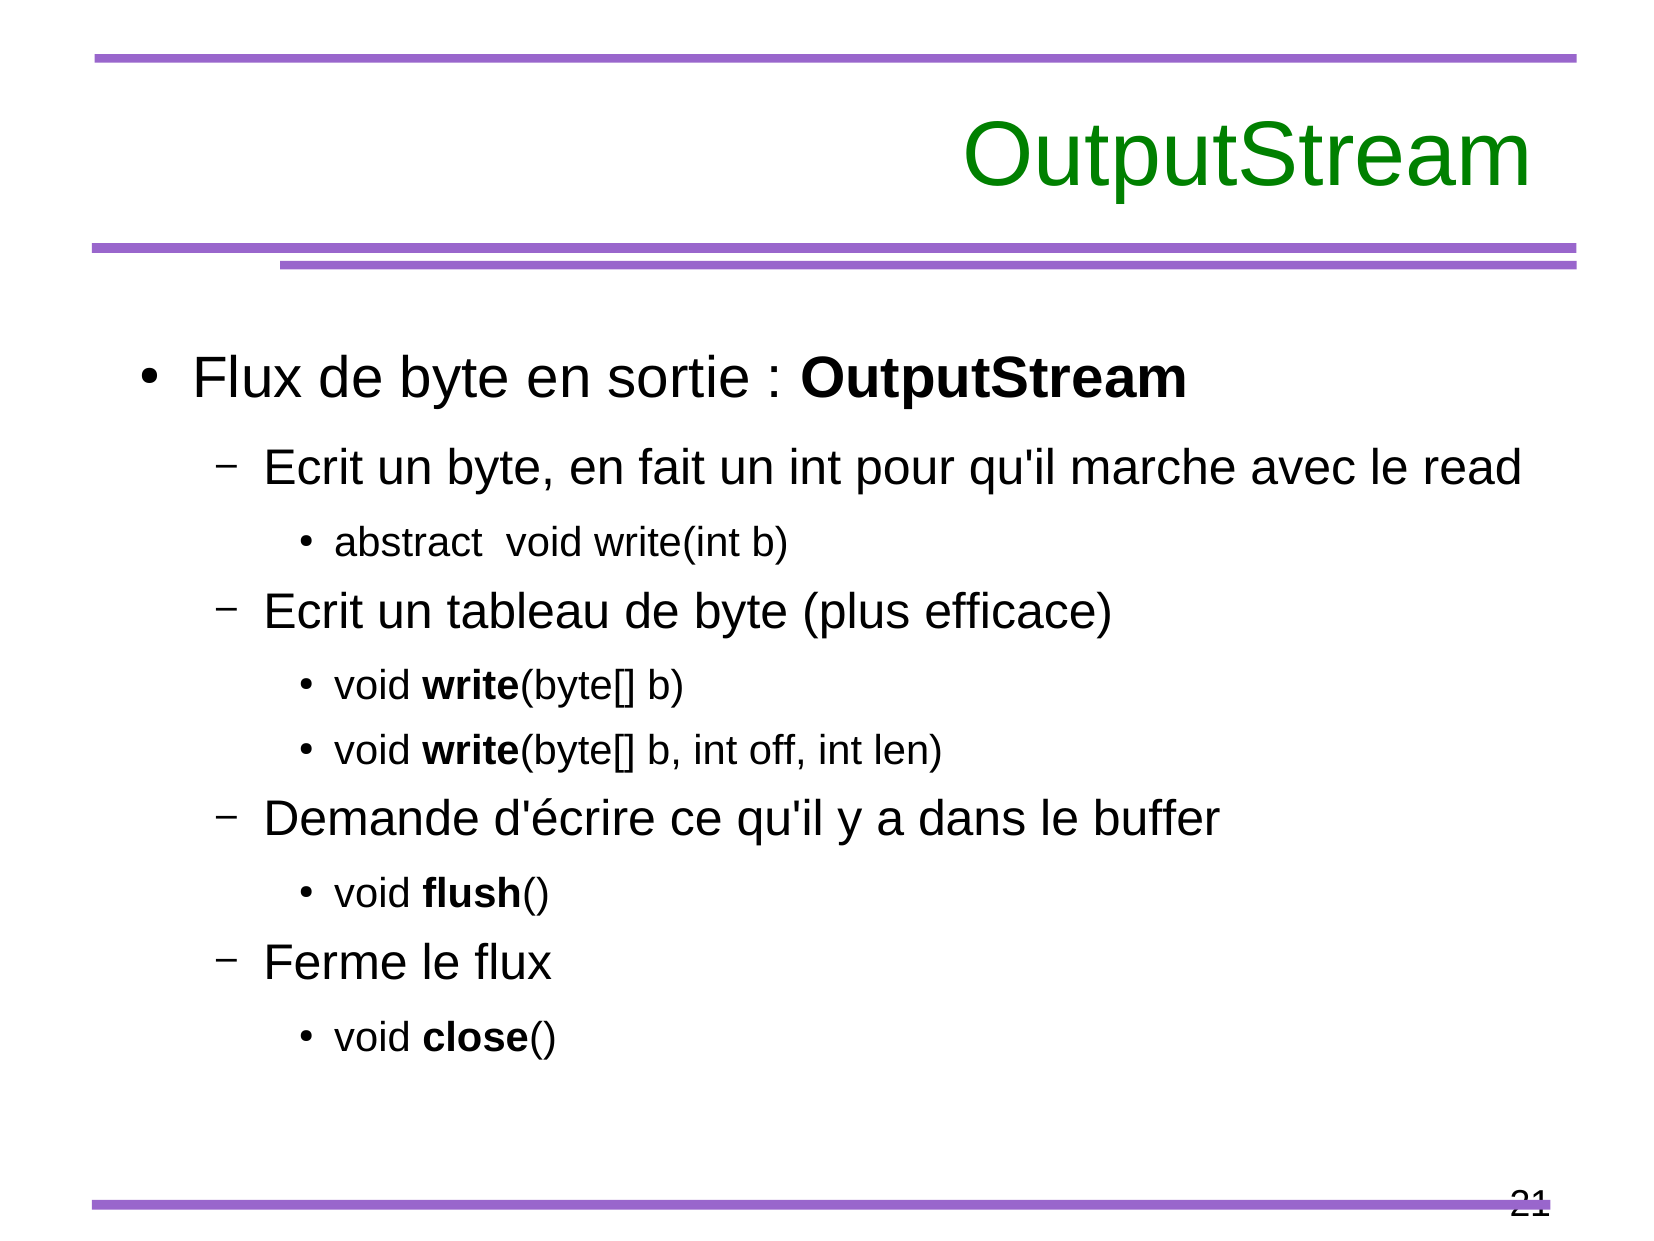

# OutputStream
Flux de byte en sortie : OutputStream
Ecrit un byte, en fait un int pour qu'il marche avec le read
abstract void write(int b)
Ecrit un tableau de byte (plus efficace)
void write(byte[] b)
void write(byte[] b, int off, int len)
Demande d'écrire ce qu'il y a dans le buffer
void flush()
Ferme le flux
void close()